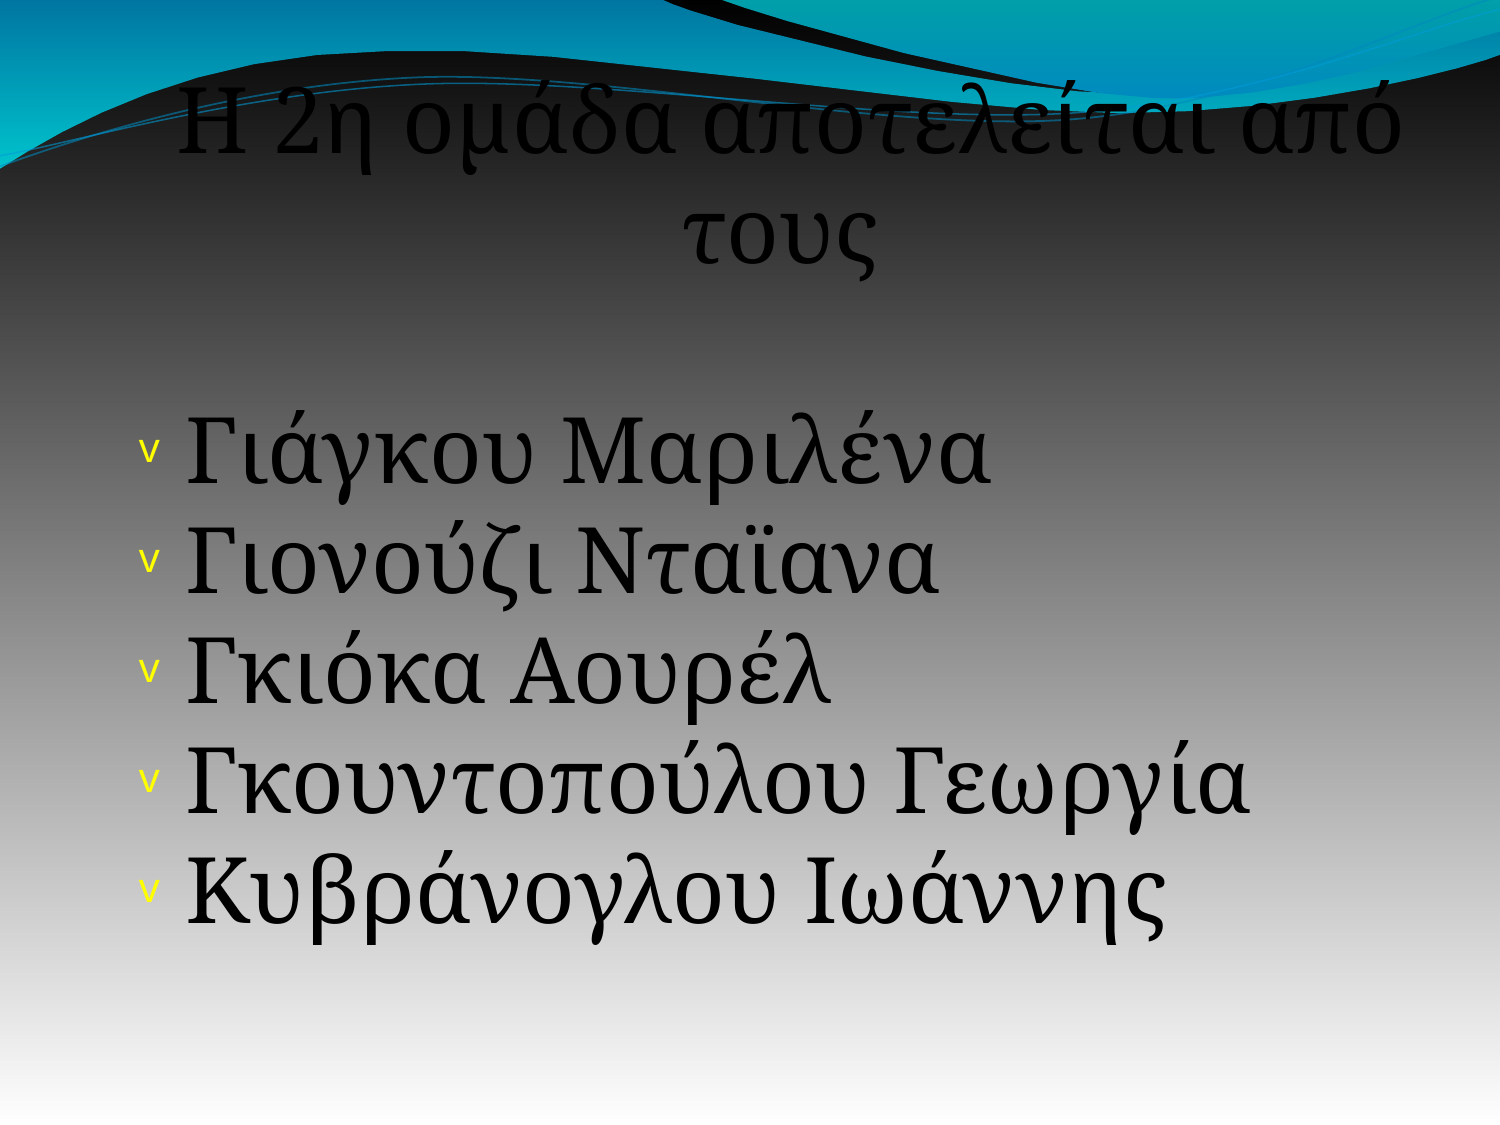

Η 2η ομάδα αποτελείται από τους
Γιάγκου Μαριλένα
Γιονούζι Νταϊανα
Γκιόκα Αουρέλ
Γκουντοπούλου Γεωργία
Κυβράνογλου Ιωάννης